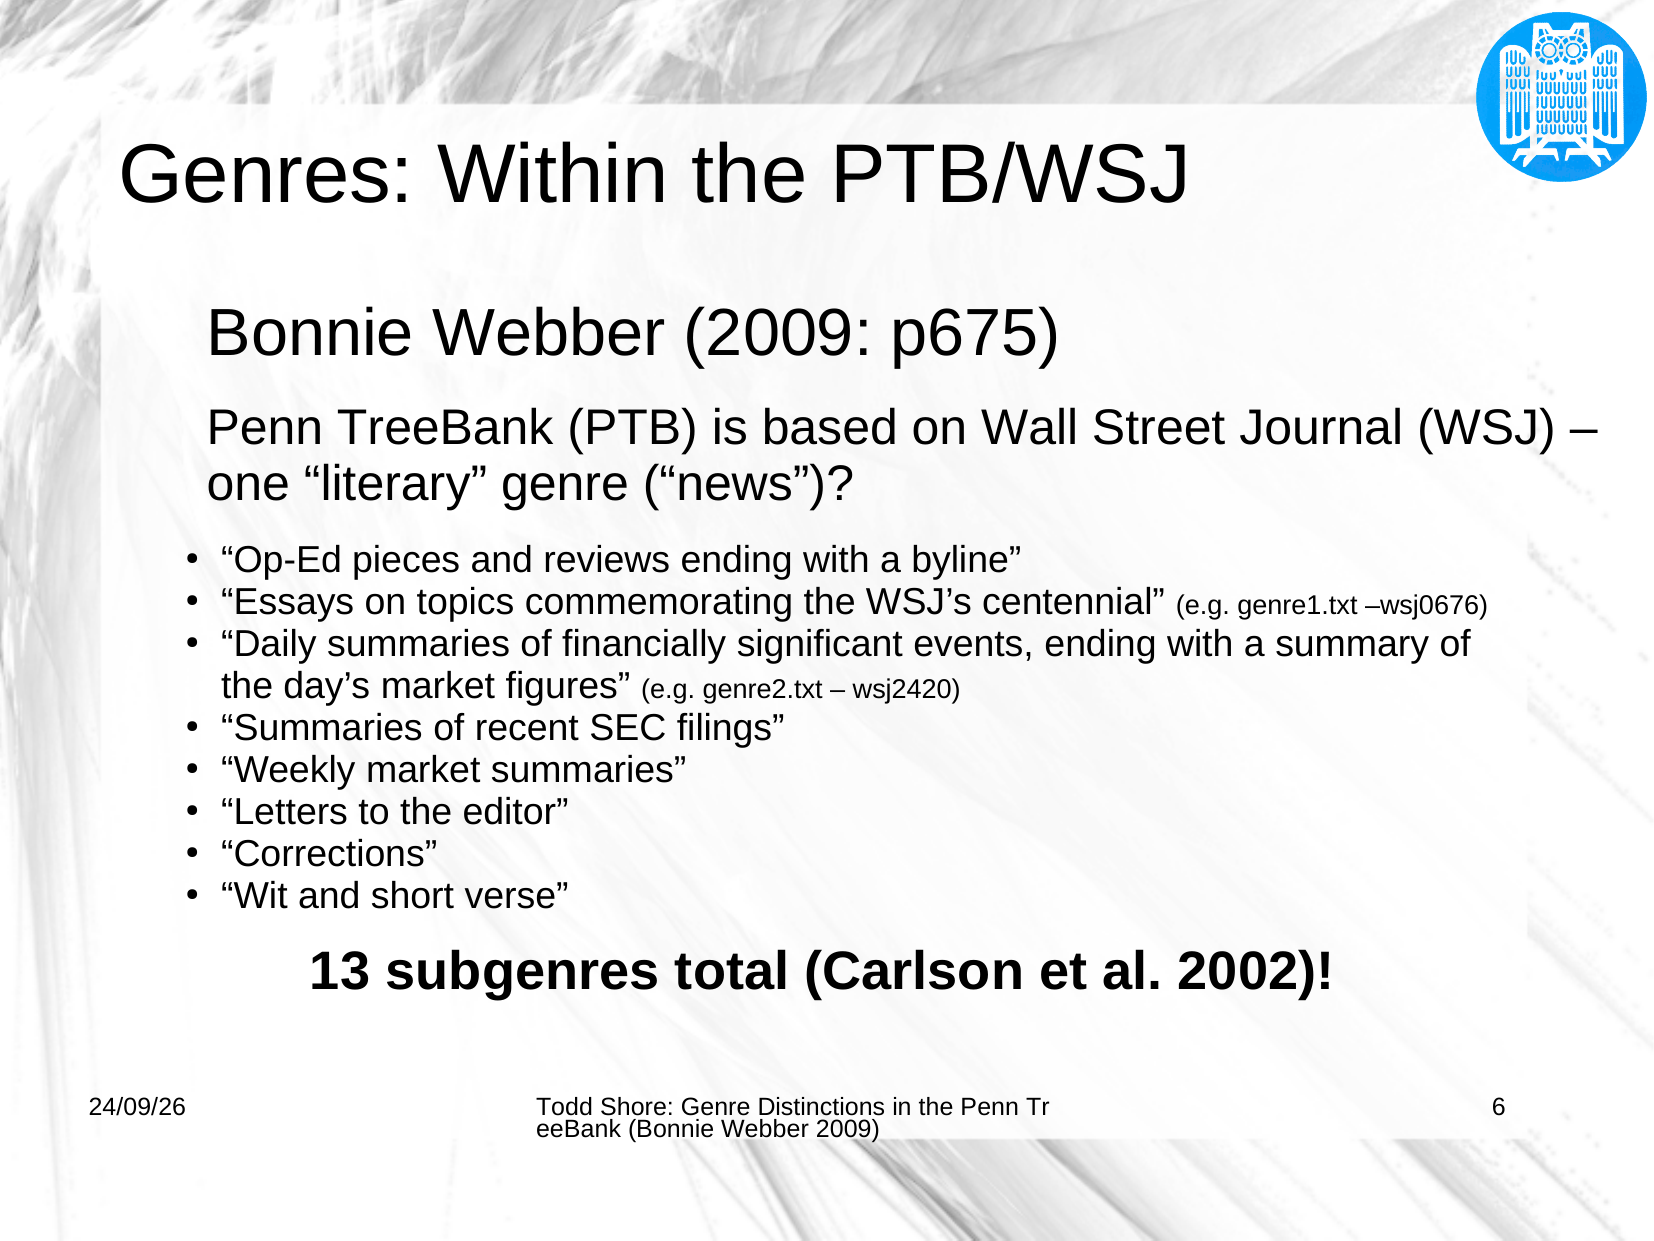

# Genres: Within the PTB/WSJ
Bonnie Webber (2009: p675)
Penn TreeBank (PTB) is based on Wall Street Journal (WSJ) – one “literary” genre (“news”)?
“Op-Ed pieces and reviews ending with a byline”
“Essays on topics commemorating the WSJ’s centennial” (e.g. genre1.txt –wsj0676)
“Daily summaries of financially significant events, ending with a summary of the day’s market figures” (e.g. genre2.txt – wsj2420)
“Summaries of recent SEC filings”
“Weekly market summaries”
“Letters to the editor”
“Corrections”
“Wit and short verse”
13 subgenres total (Carlson et al. 2002)!
Todd Shore: Genre Distinctions in the Penn TreeBank (Bonnie Webber 2009)
6